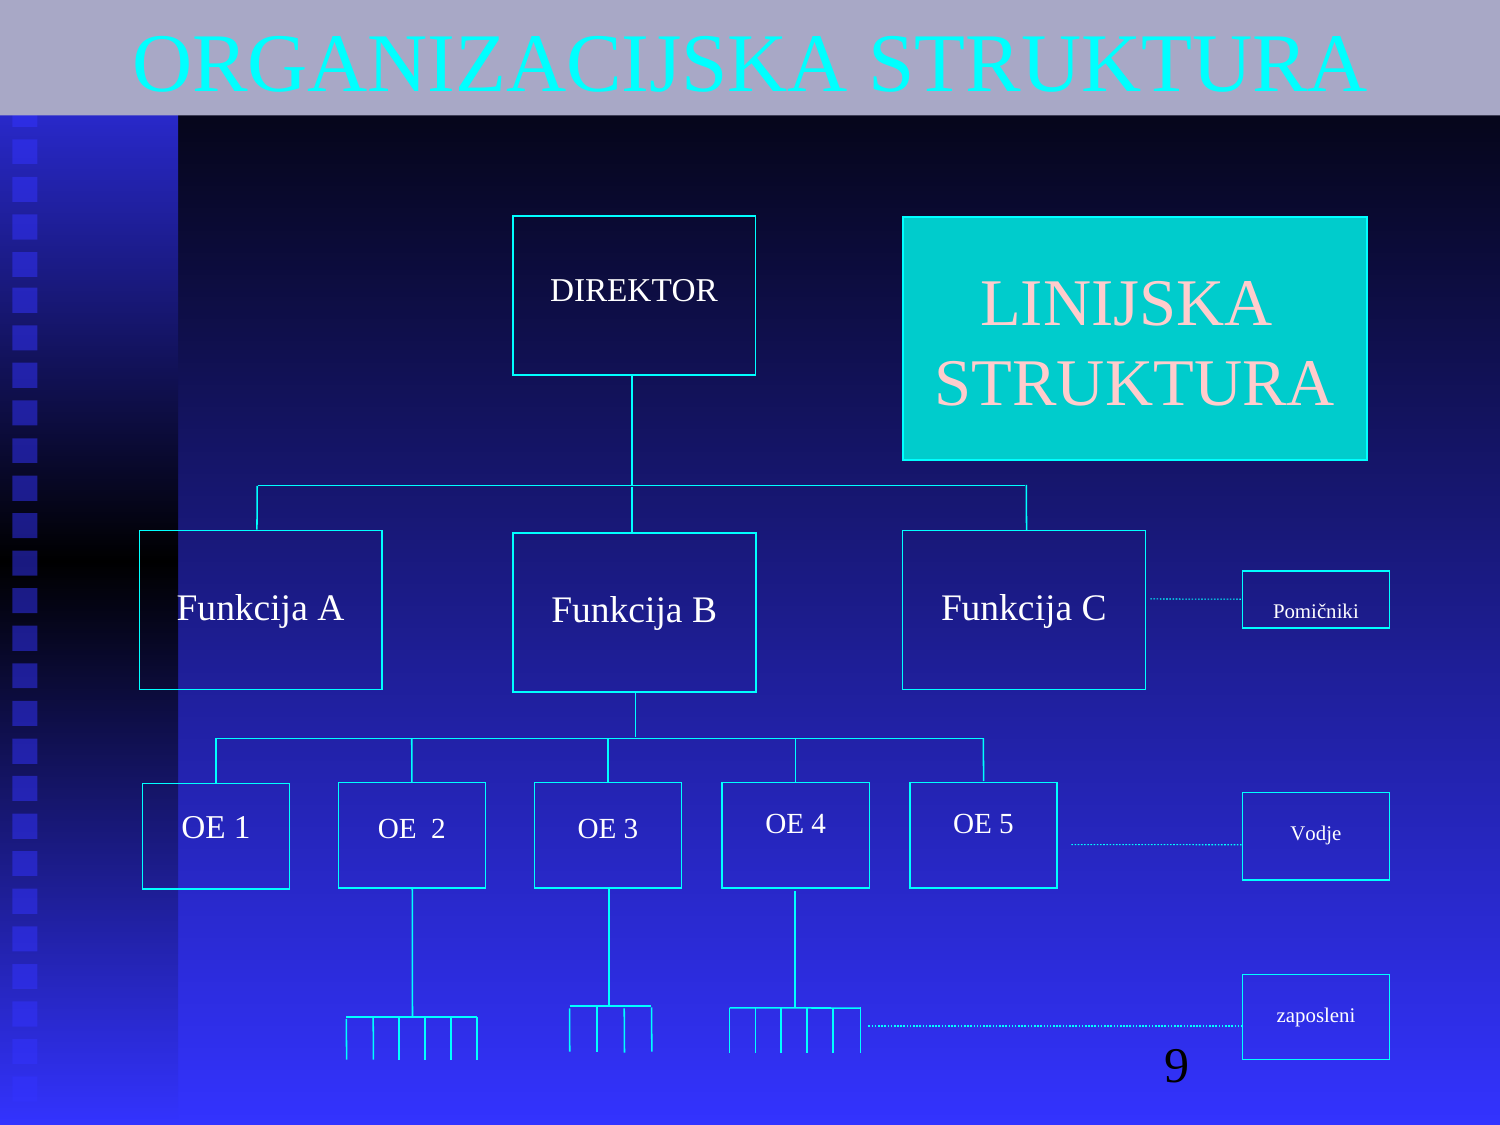

ORGANIZACIJSKA STRUKTURA
DIREKTOR
Funkcija A
Funkcija C
Funkcija B
Pomičniki
OE 2
OE 3
OE 4
OE 5
OE 1
Vodje
zaposleni
LINIJSKA
STRUKTURA
9